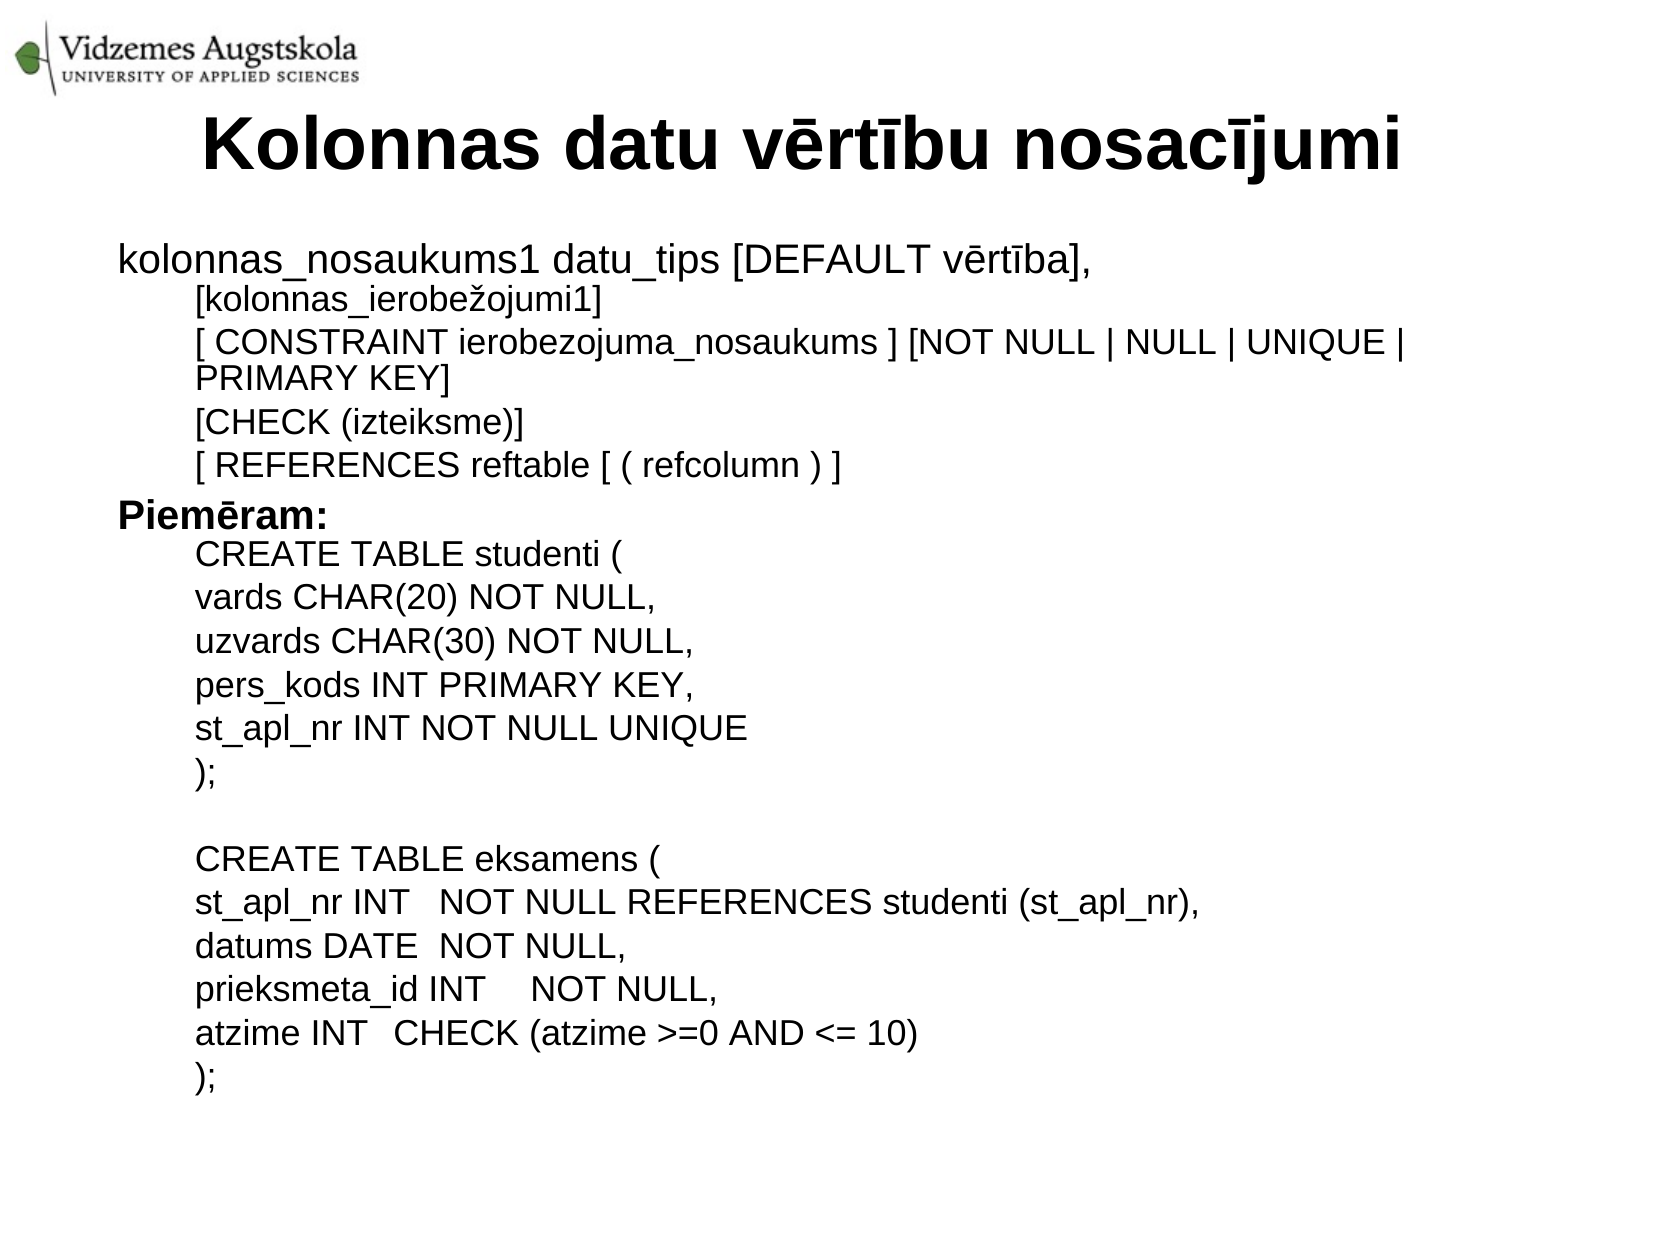

# Kolonnas datu vērtību nosacījumi
kolonnas_nosaukums1 datu_tips [DEFAULT vērtība],
[kolonnas_ierobežojumi1]
[ CONSTRAINT ierobezojuma_nosaukums ] [NOT NULL | NULL | UNIQUE | PRIMARY KEY]
[CHECK (izteiksme)]
[ REFERENCES reftable [ ( refcolumn ) ]
Piemēram:
CREATE TABLE studenti (
vards CHAR(20) NOT NULL,
uzvards CHAR(30) NOT NULL,
pers_kods INT PRIMARY KEY,
st_apl_nr INT NOT NULL UNIQUE
);
CREATE TABLE eksamens (
st_apl_nr INT		NOT NULL REFERENCES studenti (st_apl_nr),
datums DATE		NOT NULL,
prieksmeta_id INT	NOT NULL,
atzime INT		CHECK (atzime >=0 AND <= 10)
);